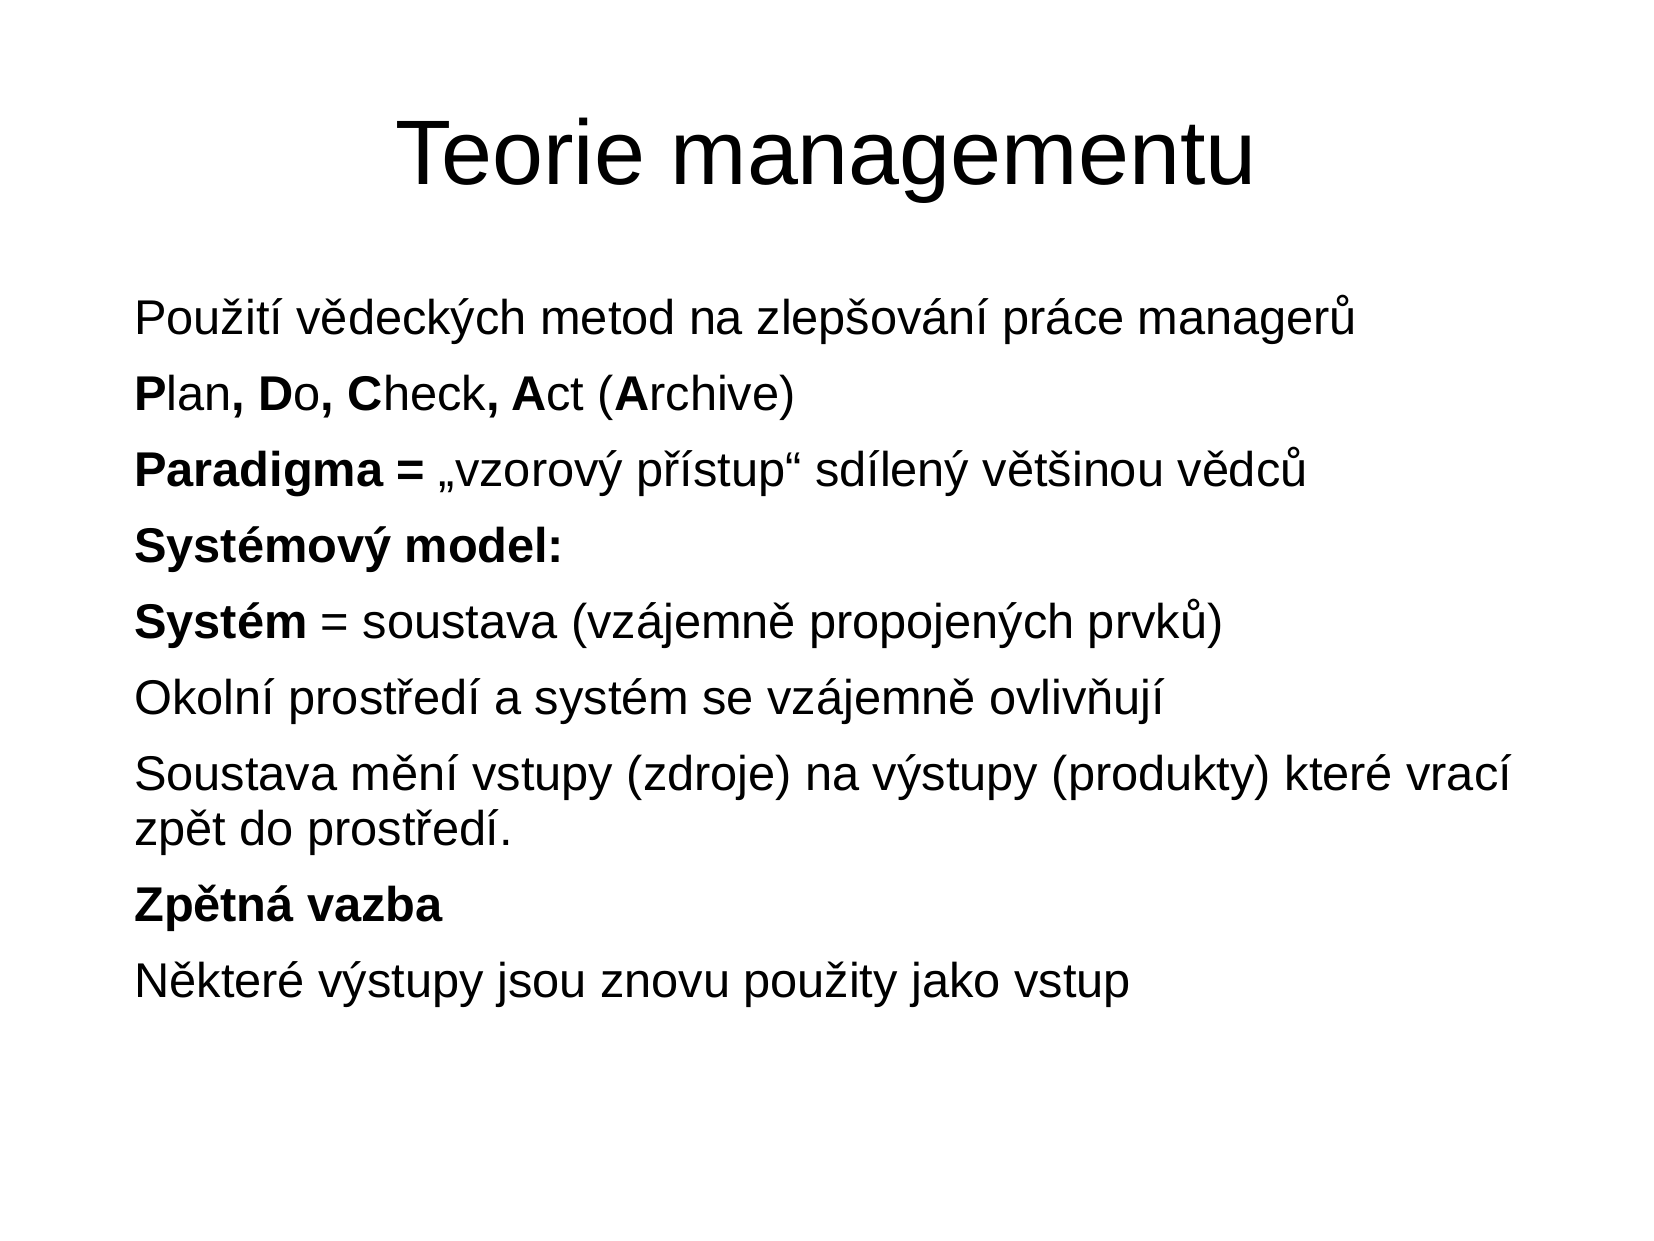

# Teorie managementu
Použití vědeckých metod na zlepšování práce managerů
Plan, Do, Check, Act (Archive)
Paradigma = „vzorový přístup“ sdílený většinou vědců
Systémový model:
Systém = soustava (vzájemně propojených prvků)
Okolní prostředí a systém se vzájemně ovlivňují
Soustava mění vstupy (zdroje) na výstupy (produkty) které vrací zpět do prostředí.
Zpětná vazba
Některé výstupy jsou znovu použity jako vstup